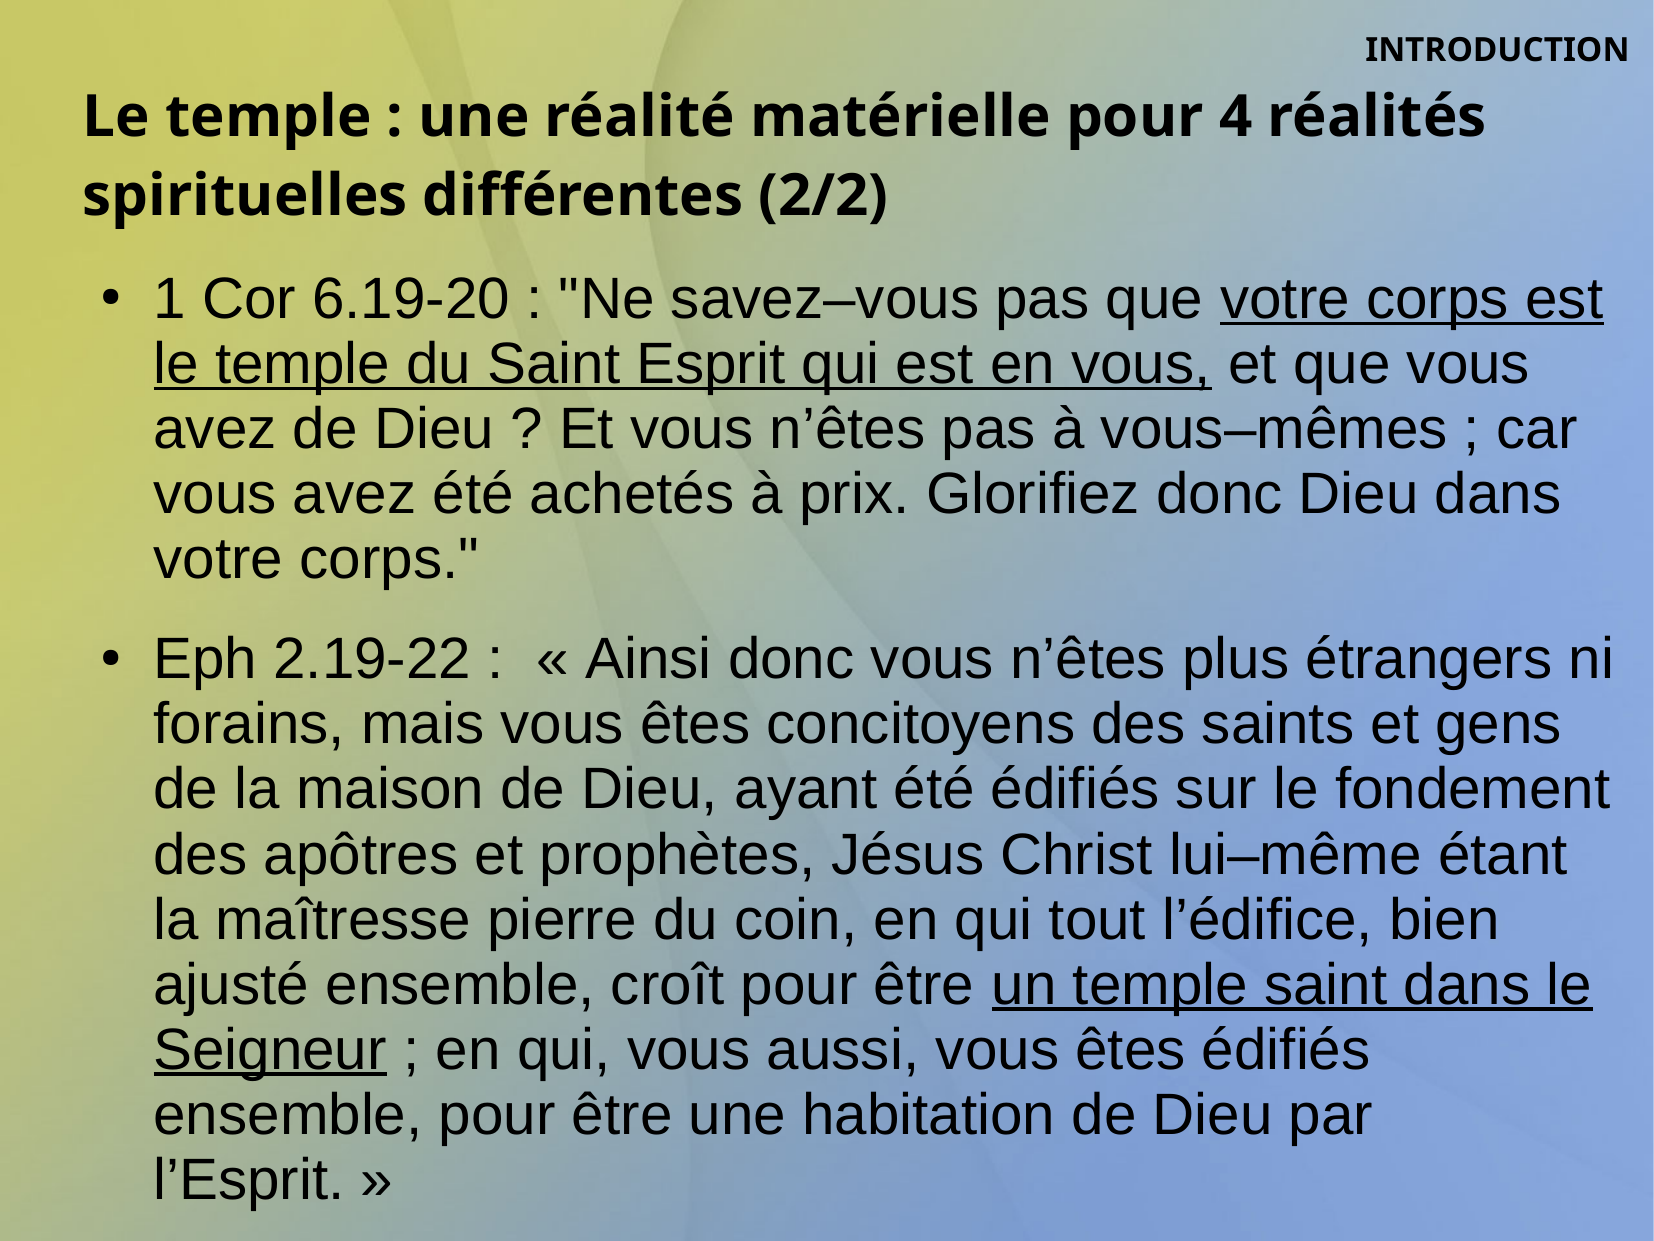

INTRODUCTION
Le temple : une réalité matérielle pour 4 réalités spirituelles différentes (2/2)
# 1 Cor 6.19-20 : "Ne savez–vous pas que votre corps est le temple du Saint Esprit qui est en vous, et que vous avez de Dieu ? Et vous n’êtes pas à vous–mêmes ; car vous avez été achetés à prix. Glorifiez donc Dieu dans votre corps."
Eph 2.19-22 : « Ainsi donc vous n’êtes plus étrangers ni forains, mais vous êtes concitoyens des saints et gens de la maison de Dieu, ayant été édifiés sur le fondement des apôtres et prophètes, Jésus Christ lui–même étant la maîtresse pierre du coin, en qui tout l’édifice, bien ajusté ensemble, croît pour être un temple saint dans le Seigneur ; en qui, vous aussi, vous êtes édifiés ensemble, pour être une habitation de Dieu par l’Esprit. »